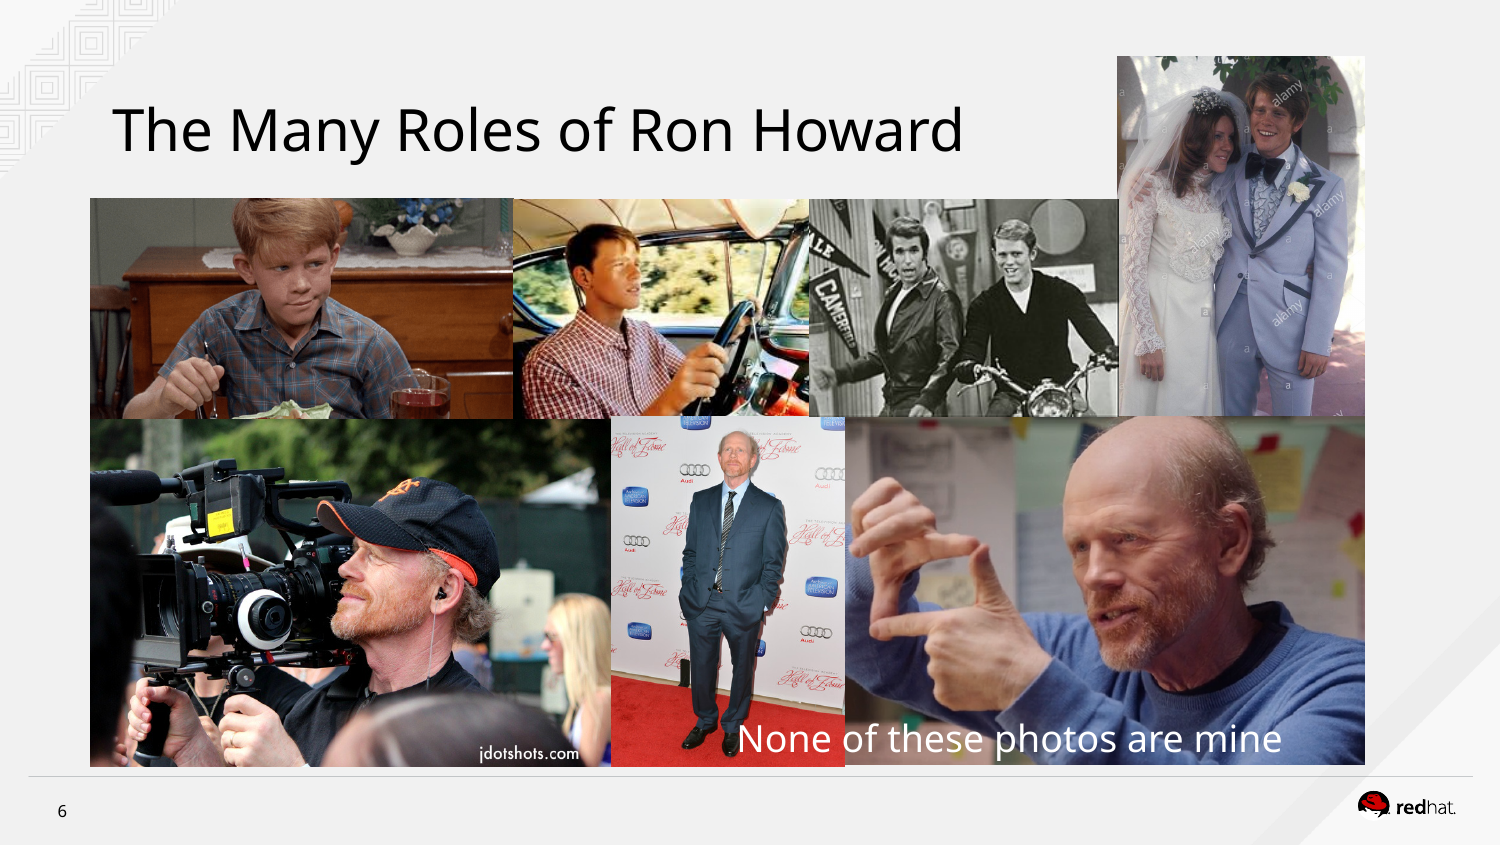

# The Many Roles of Ron Howard
None of these photos are mine
6